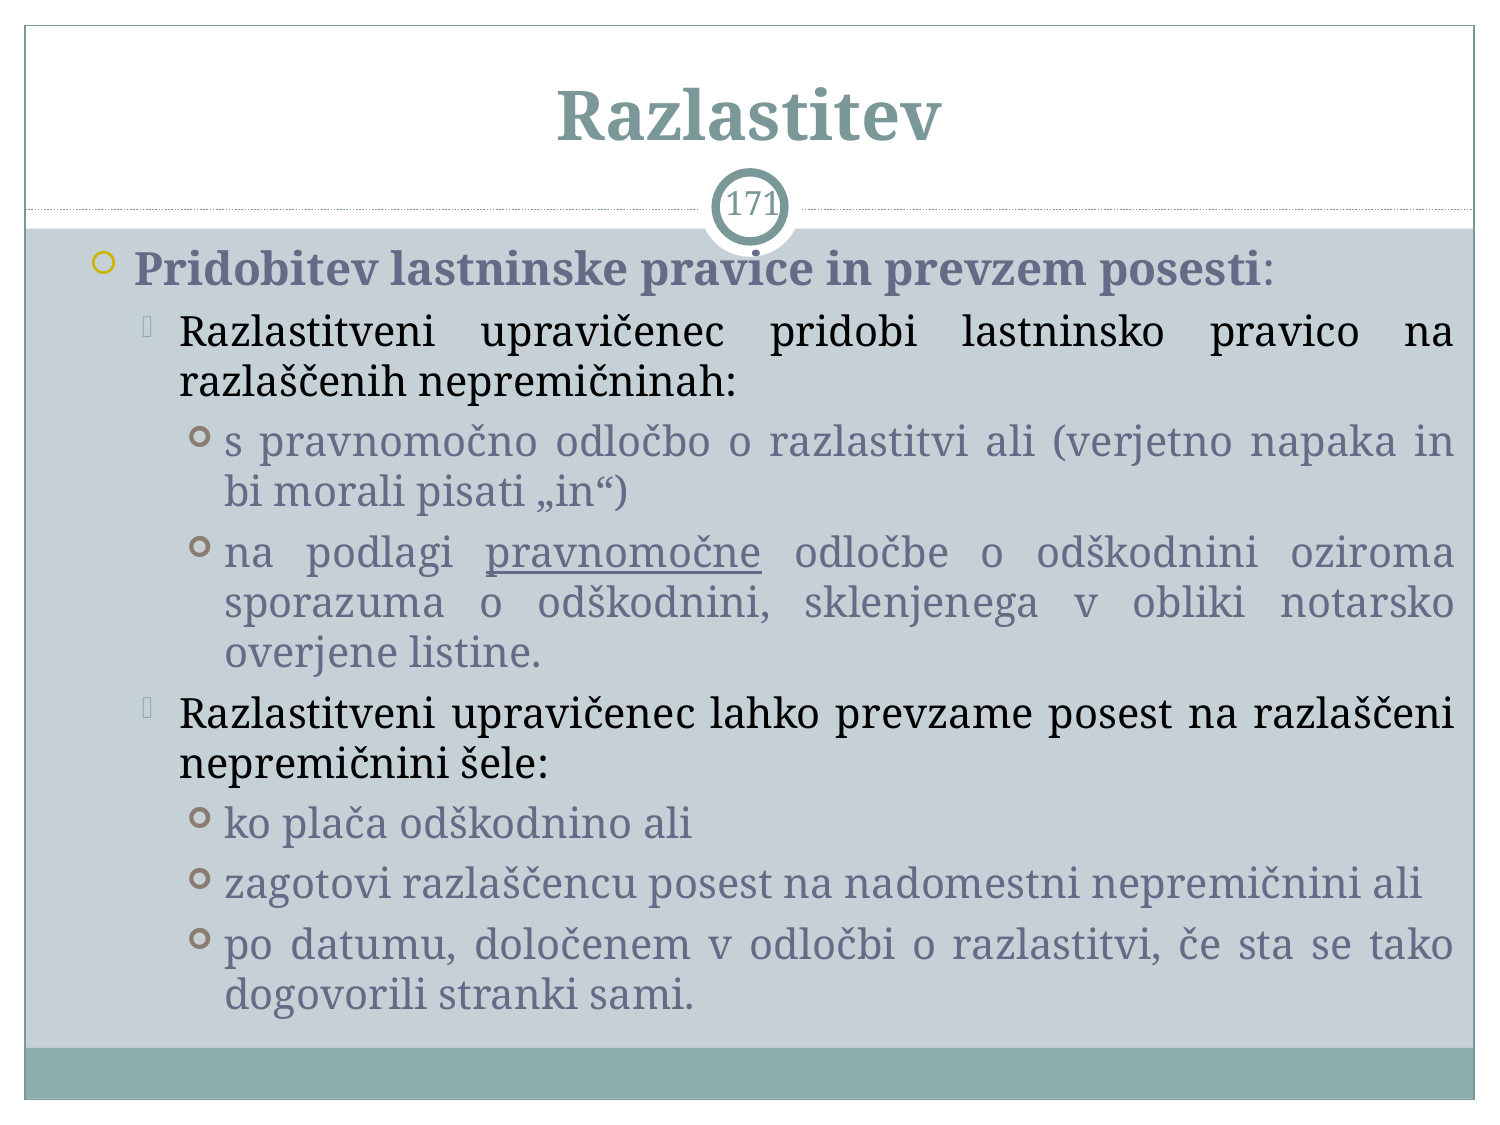

# Razlastitev
Pridobitev lastninske pravice in prevzem posesti:
Razlastitveni upravičenec pridobi lastninsko pravico na razlaščenih nepremičninah:
s pravnomočno odločbo o razlastitvi ali (verjetno napaka in bi morali pisati „in“)
na podlagi pravnomočne odločbe o odškodnini oziroma sporazuma o odškodnini, sklenjenega v obliki notarsko overjene listine.
Razlastitveni upravičenec lahko prevzame posest na razlaščeni nepremičnini šele:
ko plača odškodnino ali
zagotovi razlaščencu posest na nadomestni nepremičnini ali
po datumu, določenem v odločbi o razlastitvi, če sta se tako dogovorili stranki sami.